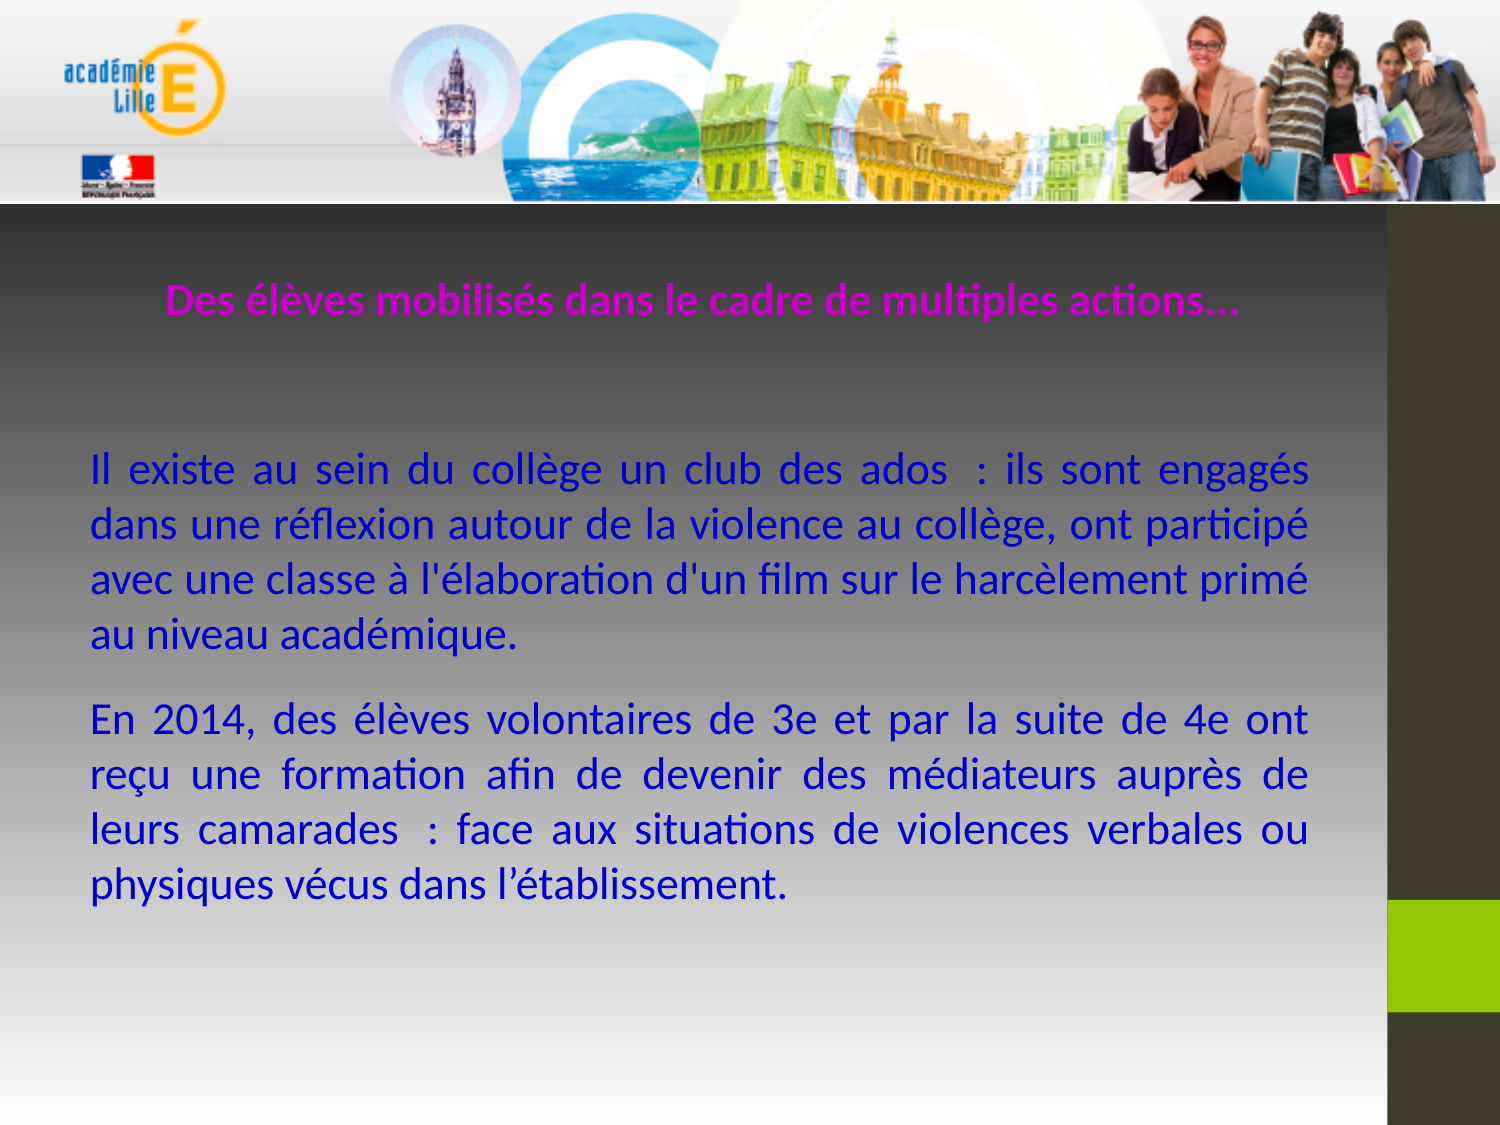

# Des élèves mobilisés dans le cadre de multiples actions...
Il existe au sein du collège un club des ados  : ils sont engagés dans une réflexion autour de la violence au collège, ont participé avec une classe à l'élaboration d'un film sur le harcèlement primé au niveau académique.
En 2014, des élèves volontaires de 3e et par la suite de 4e ont reçu une formation afin de devenir des médiateurs auprès de leurs camarades  : face aux situations de violences verbales ou physiques vécus dans l’établissement.